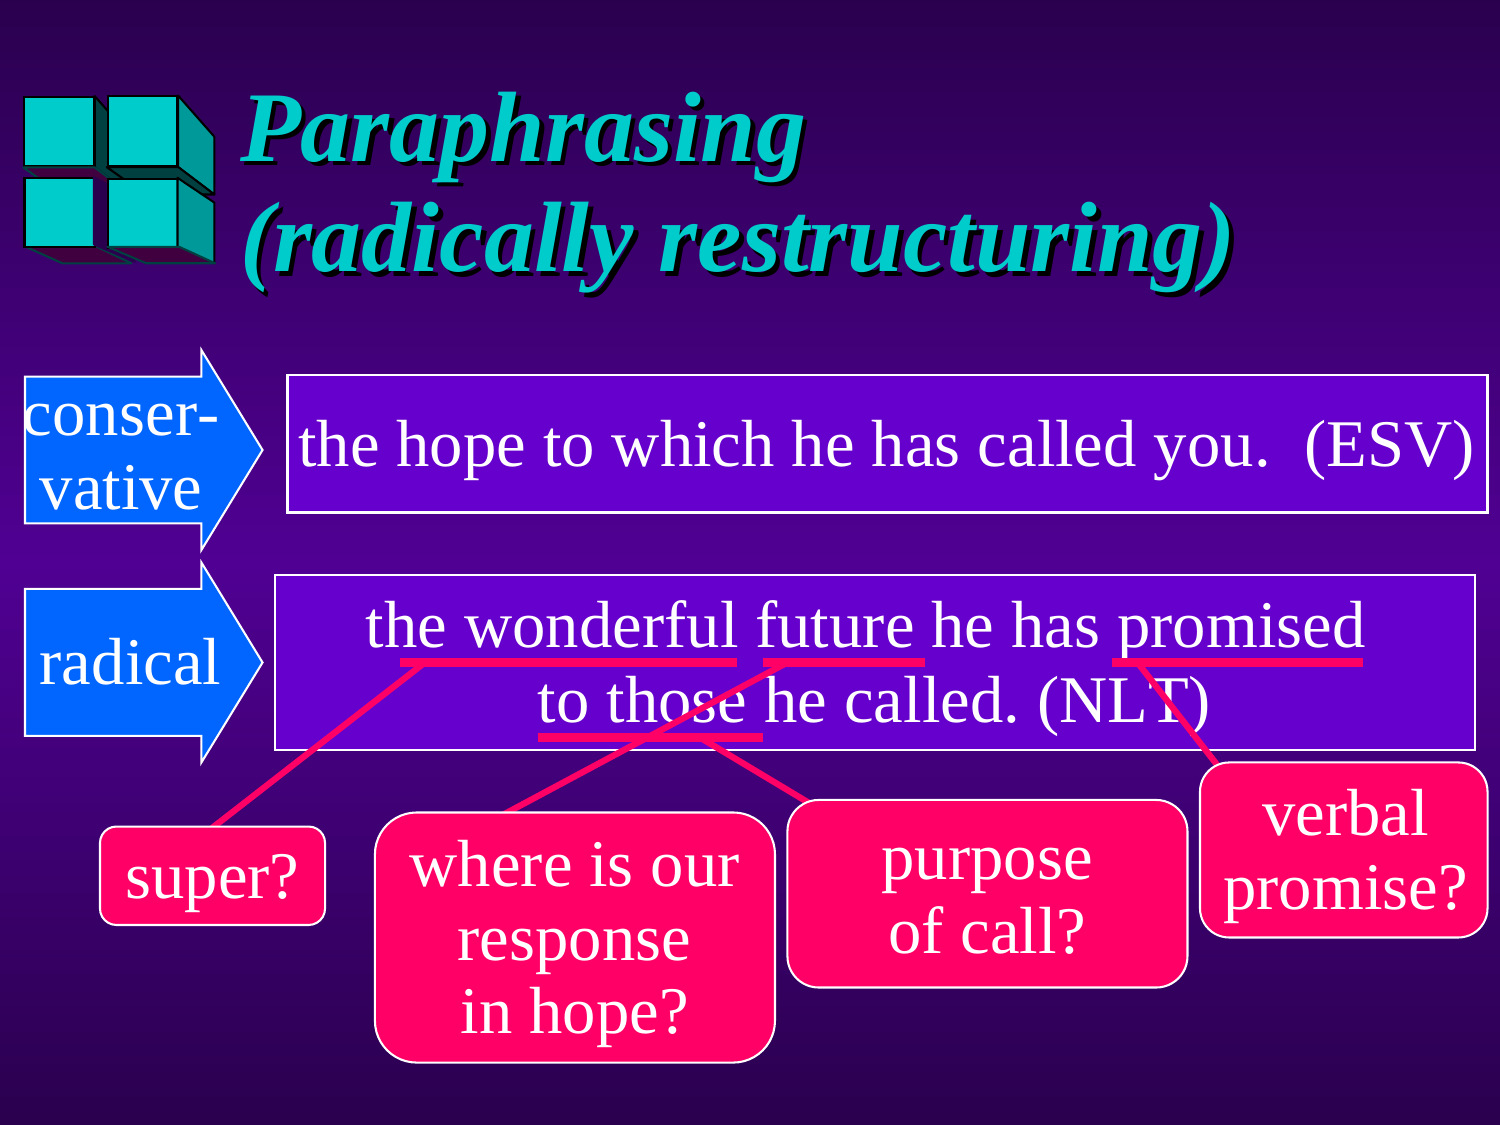

# Paraphrasing (radically restructuring)
conser-
vative
the hope to which he has called you. (ESV)
radical
the wonderful future he has promised
to those he called. (NLT)
super?
where is our
response
in hope?
verbal
promise?
purpose
of call?